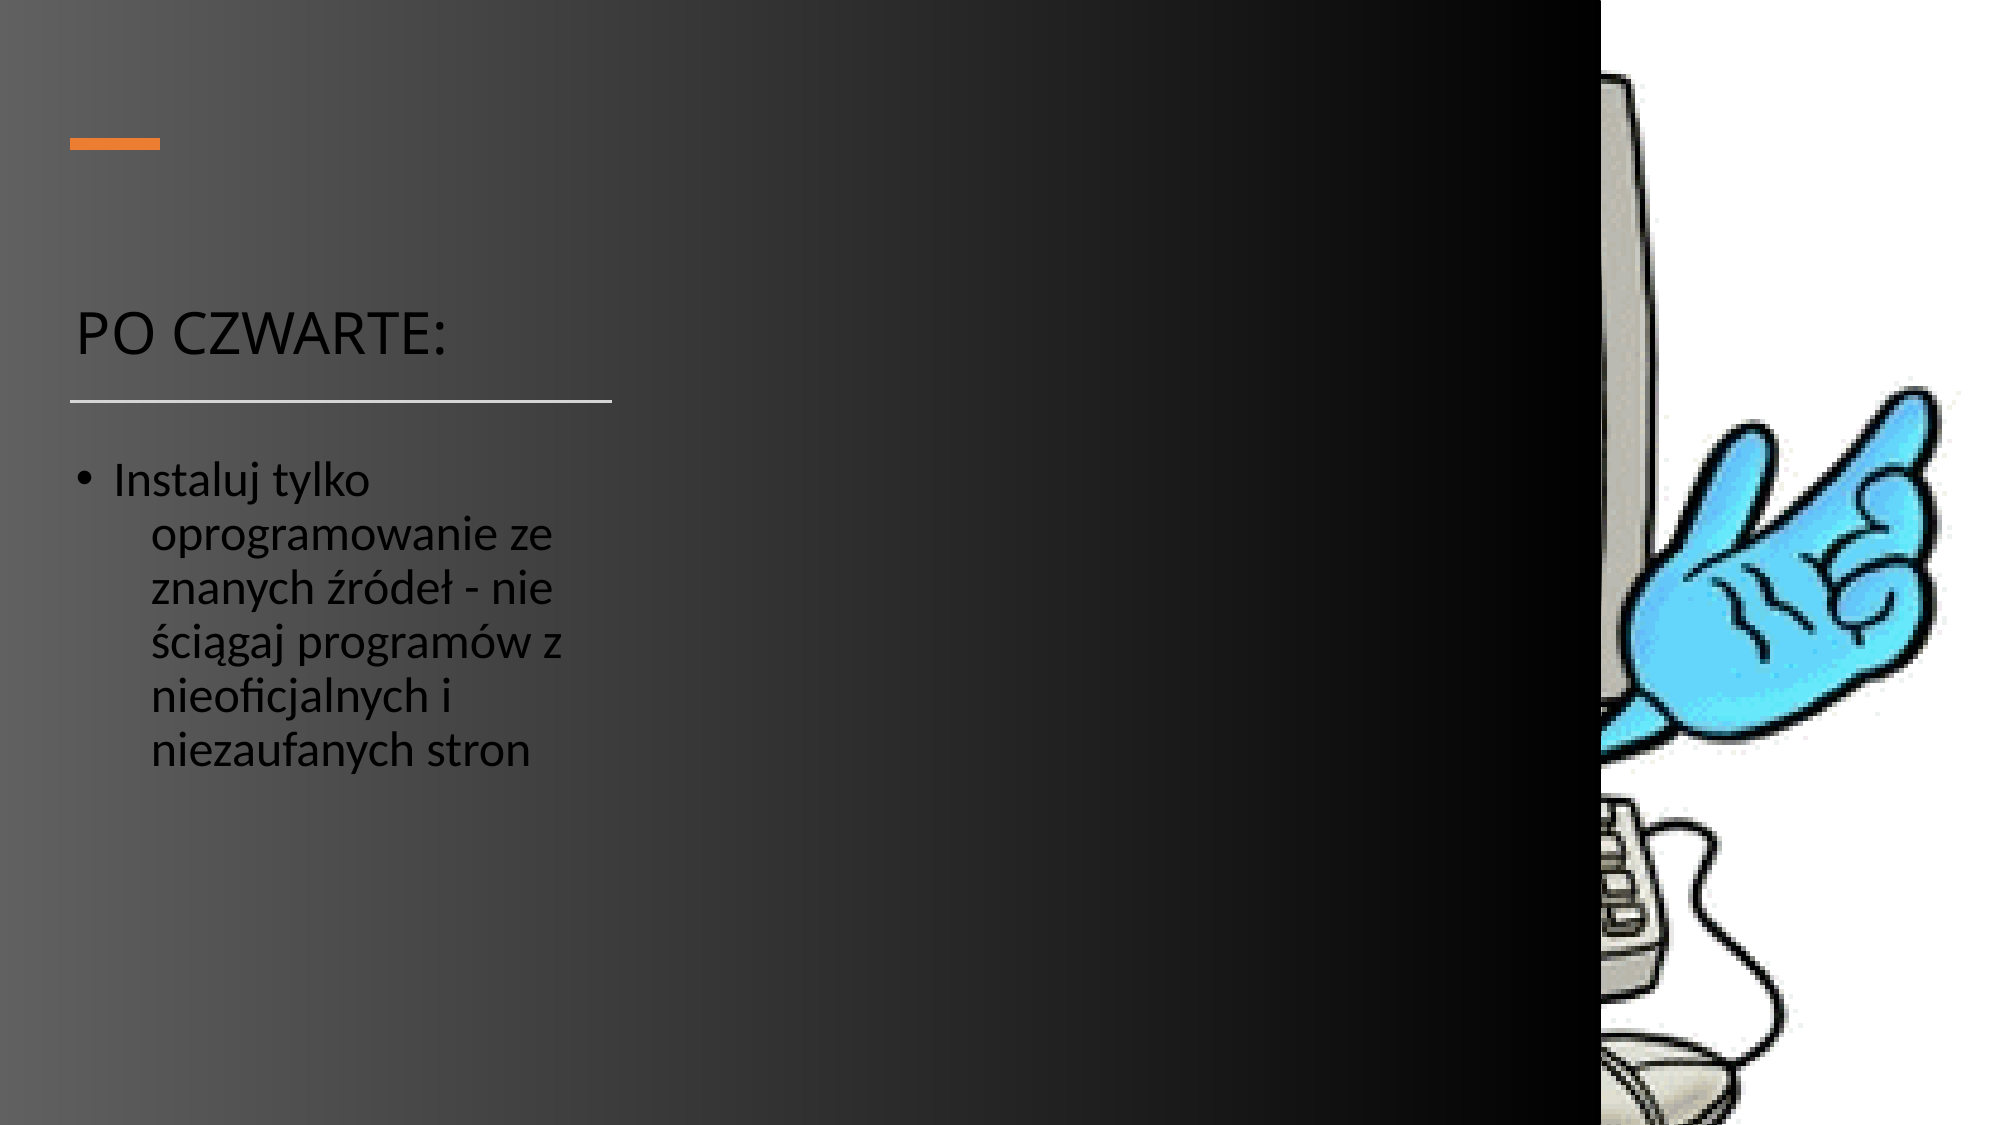

# PO CZWARTE:
Instaluj tylko oprogramowanie ze znanych źródeł - nie ściągaj programów z nieoficjalnych i niezaufanych stron